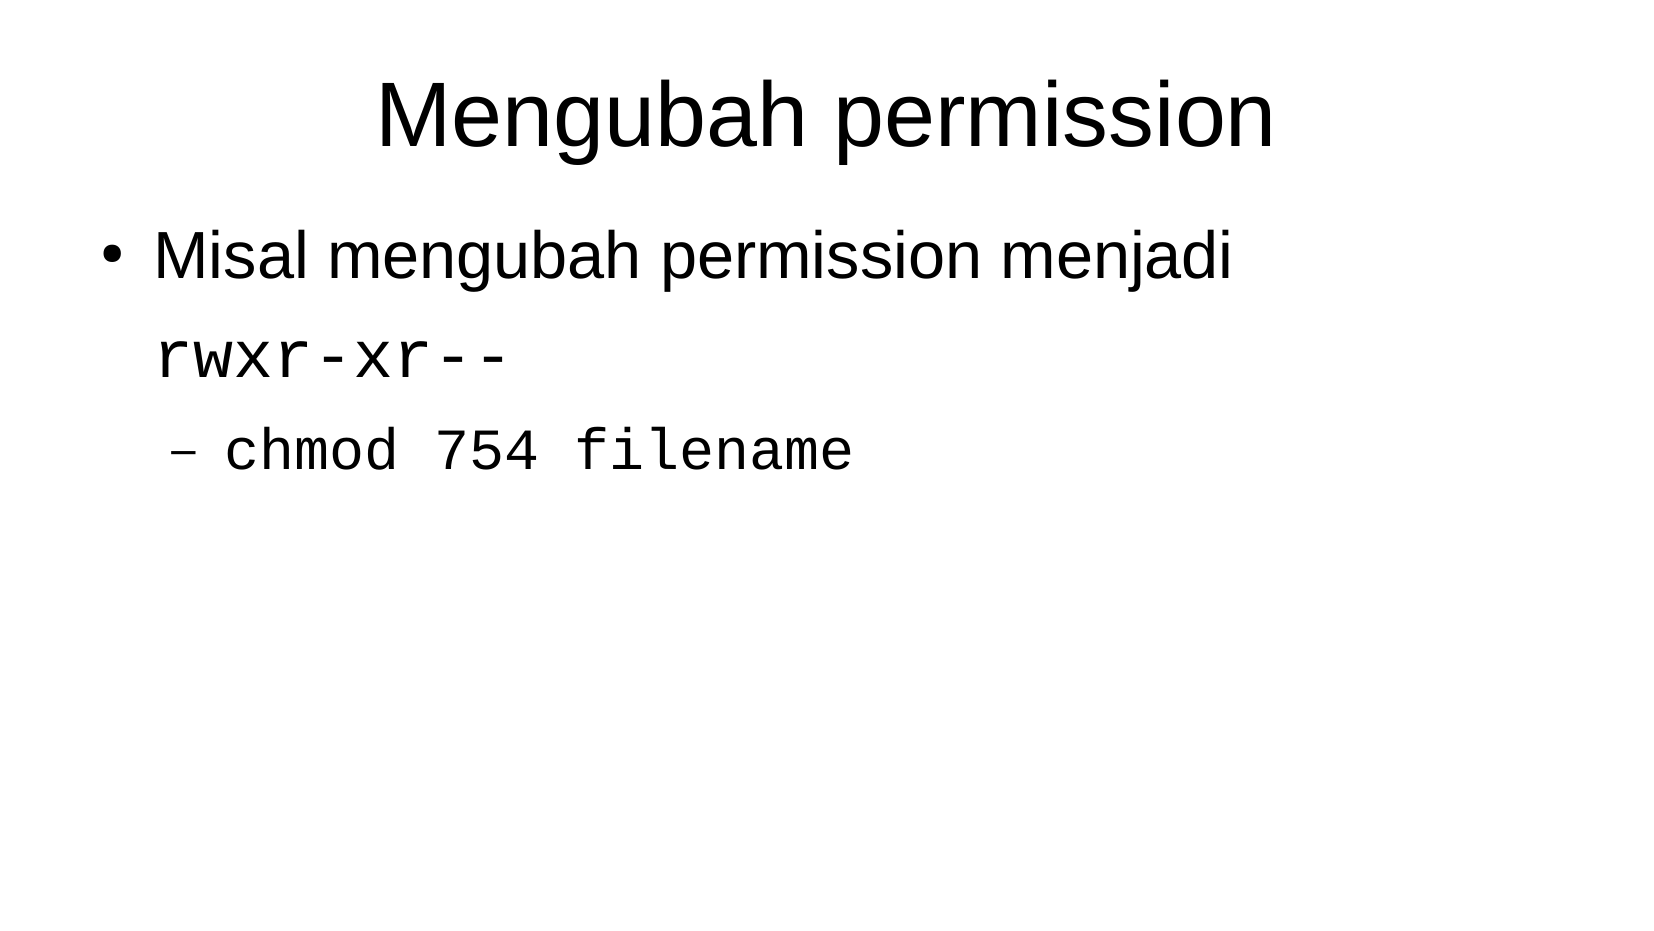

# Mengubah permission
Misal mengubah permission menjadi
rwxr-xr--
chmod 754 filename